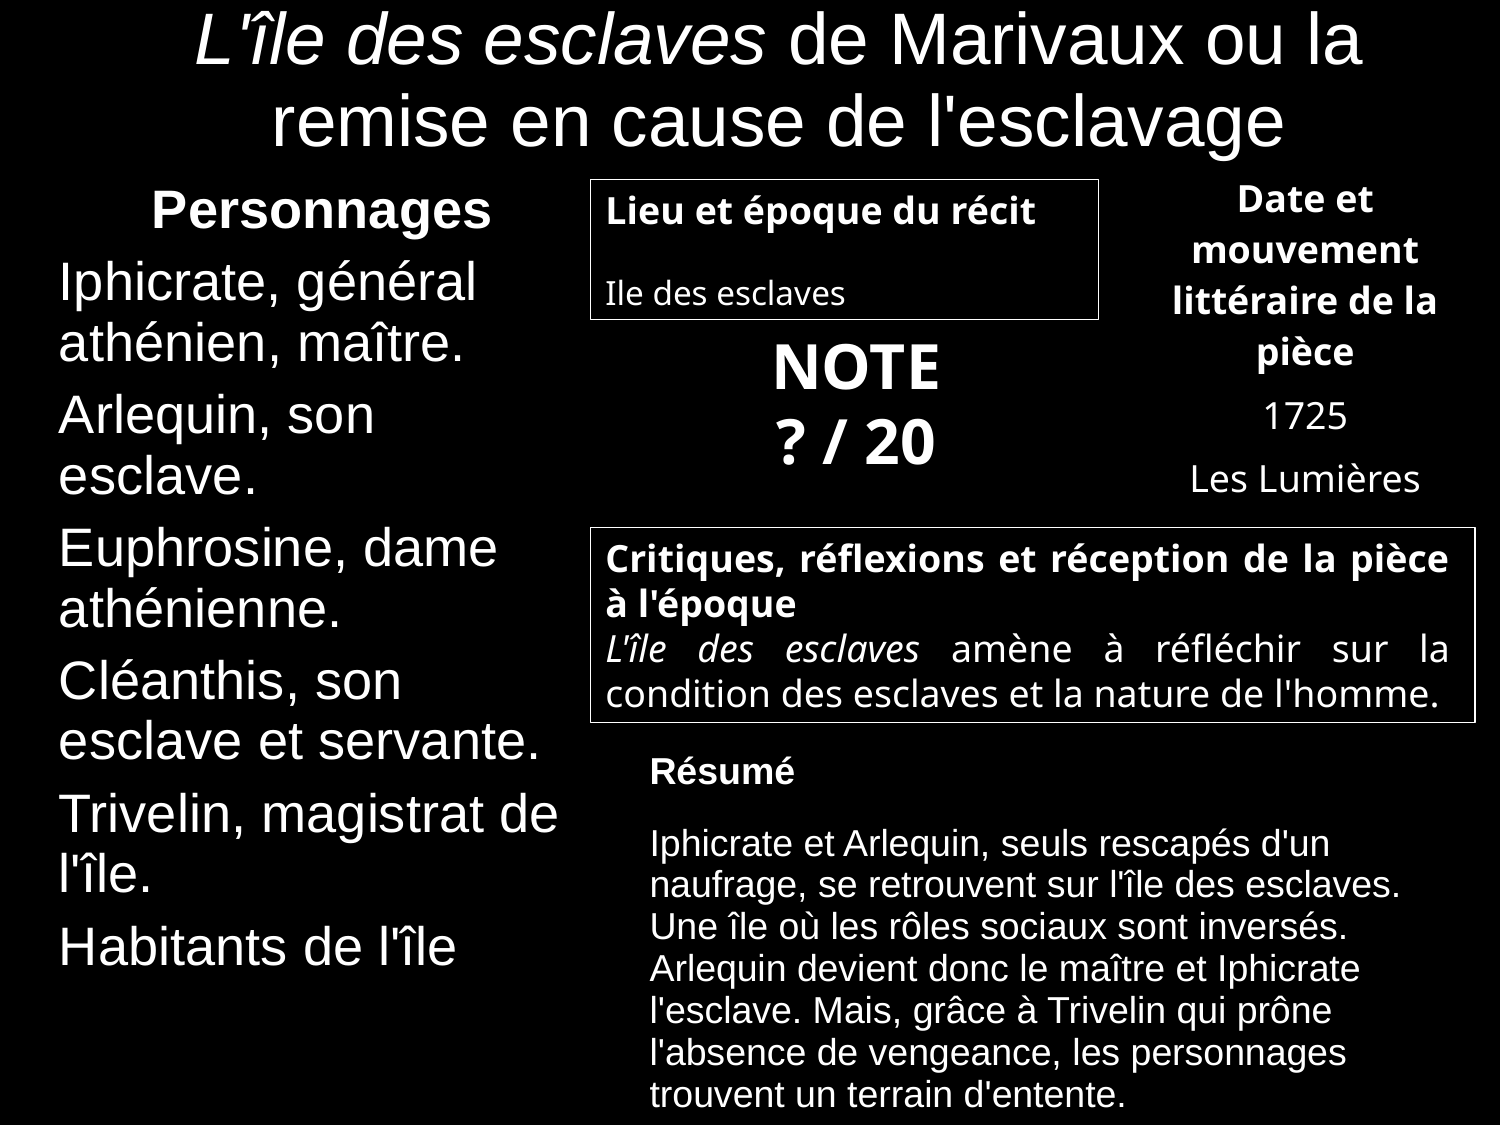

# L'île des esclaves de Marivaux ou la remise en cause de l'esclavage
Date et mouvement littéraire de la pièce
1725
Les Lumières
Personnages
Iphicrate, général athénien, maître.
Arlequin, son esclave.
Euphrosine, dame athénienne.
Cléanthis, son esclave et servante.
Trivelin, magistrat de l'île.
Habitants de l'île
Lieu et époque du récit
Ile des esclaves
NOTE
? / 20
Critiques, réflexions et réception de la pièce à l'époque
L'île des esclaves amène à réfléchir sur la condition des esclaves et la nature de l'homme.
Résumé
Iphicrate et Arlequin, seuls rescapés d'un naufrage, se retrouvent sur l'île des esclaves. Une île où les rôles sociaux sont inversés. Arlequin devient donc le maître et Iphicrate l'esclave. Mais, grâce à Trivelin qui prône l'absence de vengeance, les personnages trouvent un terrain d'entente.